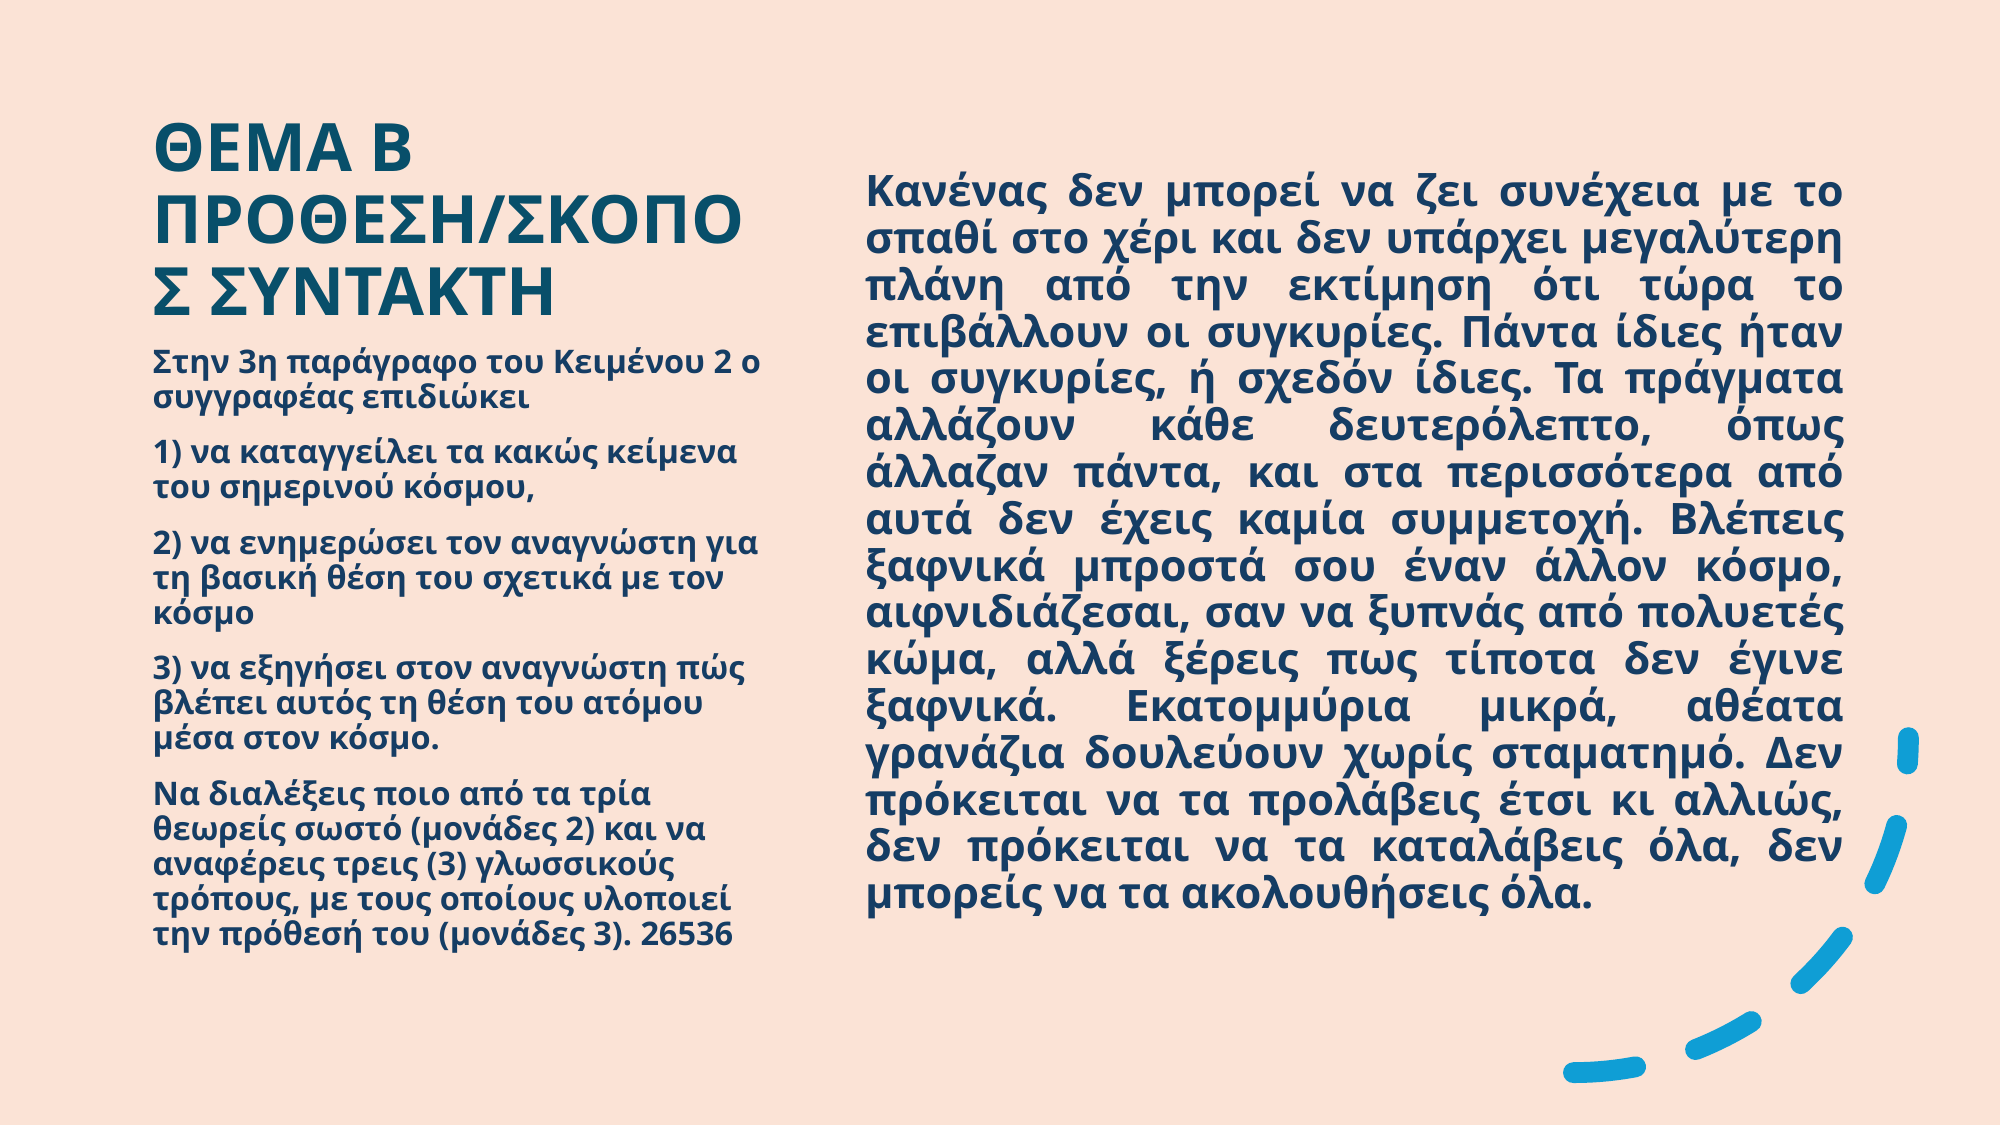

# ΘΕΜΑ Β ΠΡΟΘΕΣΗ/ΣΚΟΠΟΣ ΣΥΝΤΑΚΤΗ
Κανένας δεν μπορεί να ζει συνέχεια με το σπαθί στο χέρι και δεν υπάρχει μεγαλύτερη πλάνη από την εκτίμηση ότι τώρα το επιβάλλουν οι συγκυρίες. Πάντα ίδιες ήταν οι συγκυρίες, ή σχεδόν ίδιες. Τα πράγματα αλλάζουν κάθε δευτερόλεπτο, όπως άλλαζαν πάντα, και στα περισσότερα από αυτά δεν έχεις καμία συμμετοχή. Βλέπεις ξαφνικά μπροστά σου έναν άλλον κόσμο, αιφνιδιάζεσαι, σαν να ξυπνάς από πολυετές κώμα, αλλά ξέρεις πως τίποτα δεν έγινε ξαφνικά. Εκατομμύρια μικρά, αθέατα γρανάζια δουλεύουν χωρίς σταματημό. Δεν πρόκειται να τα προλάβεις έτσι κι αλλιώς, δεν πρόκειται να τα καταλάβεις όλα, δεν μπορείς να τα ακολουθήσεις όλα.
Στην 3η παράγραφο του Κειμένου 2 ο συγγραφέας επιδιώκει
1) να καταγγείλει τα κακώς κείμενα του σημερινού κόσμου,
2) να ενημερώσει τον αναγνώστη για τη βασική θέση του σχετικά με τον κόσμο
3) να εξηγήσει στον αναγνώστη πώς βλέπει αυτός τη θέση του ατόμου μέσα στον κόσμο.
Να διαλέξεις ποιο από τα τρία θεωρείς σωστό (μονάδες 2) και να αναφέρεις τρεις (3) γλωσσικούς τρόπους, με τους οποίους υλοποιεί την πρόθεσή του (μονάδες 3). 26536